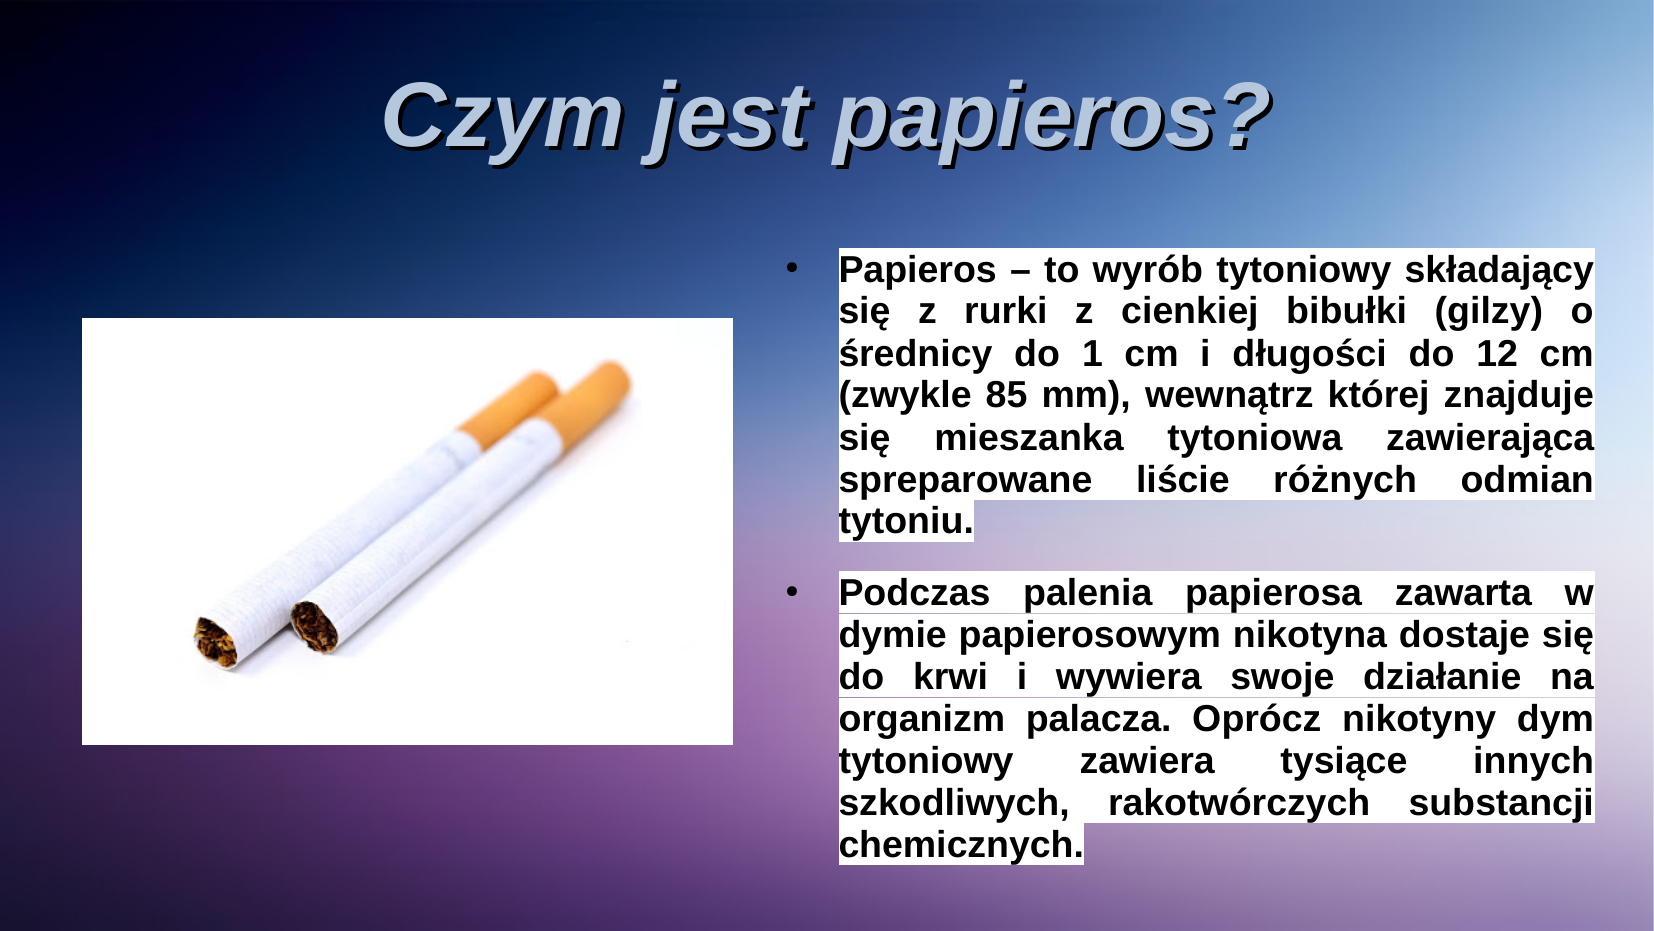

# Czym jest papieros?
Papieros – to wyrób tytoniowy składający się z rurki z cienkiej bibułki (gilzy) o średnicy do 1 cm i długości do 12 cm (zwykle 85 mm), wewnątrz której znajduje się mieszanka tytoniowa zawierająca spreparowane liście różnych odmian tytoniu.
Podczas palenia papierosa zawarta w dymie papierosowym nikotyna dostaje się do krwi i wywiera swoje działanie na organizm palacza. Oprócz nikotyny dym tytoniowy zawiera tysiące innych szkodliwych, rakotwórczych substancji chemicznych.